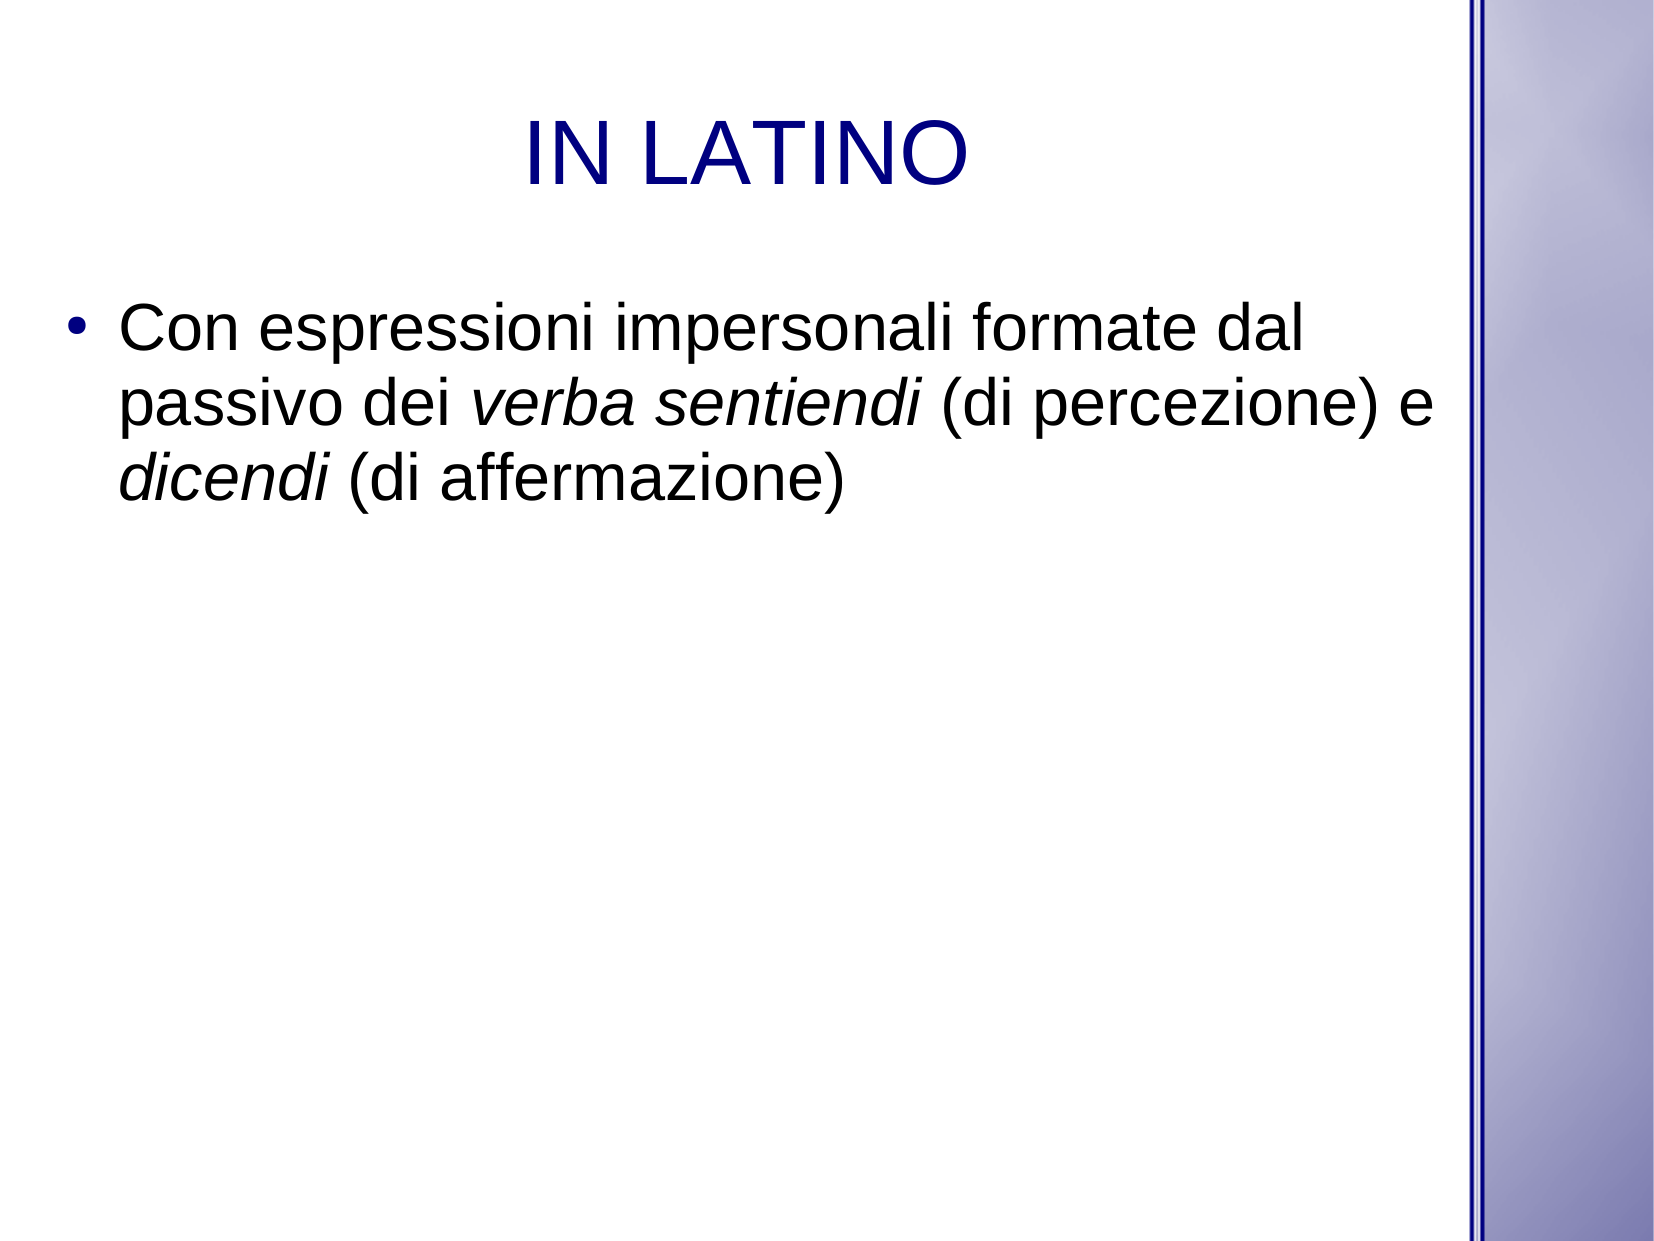

# IN LATINO
Con espressioni impersonali formate dal passivo dei verba sentiendi (di percezione) e dicendi (di affermazione)